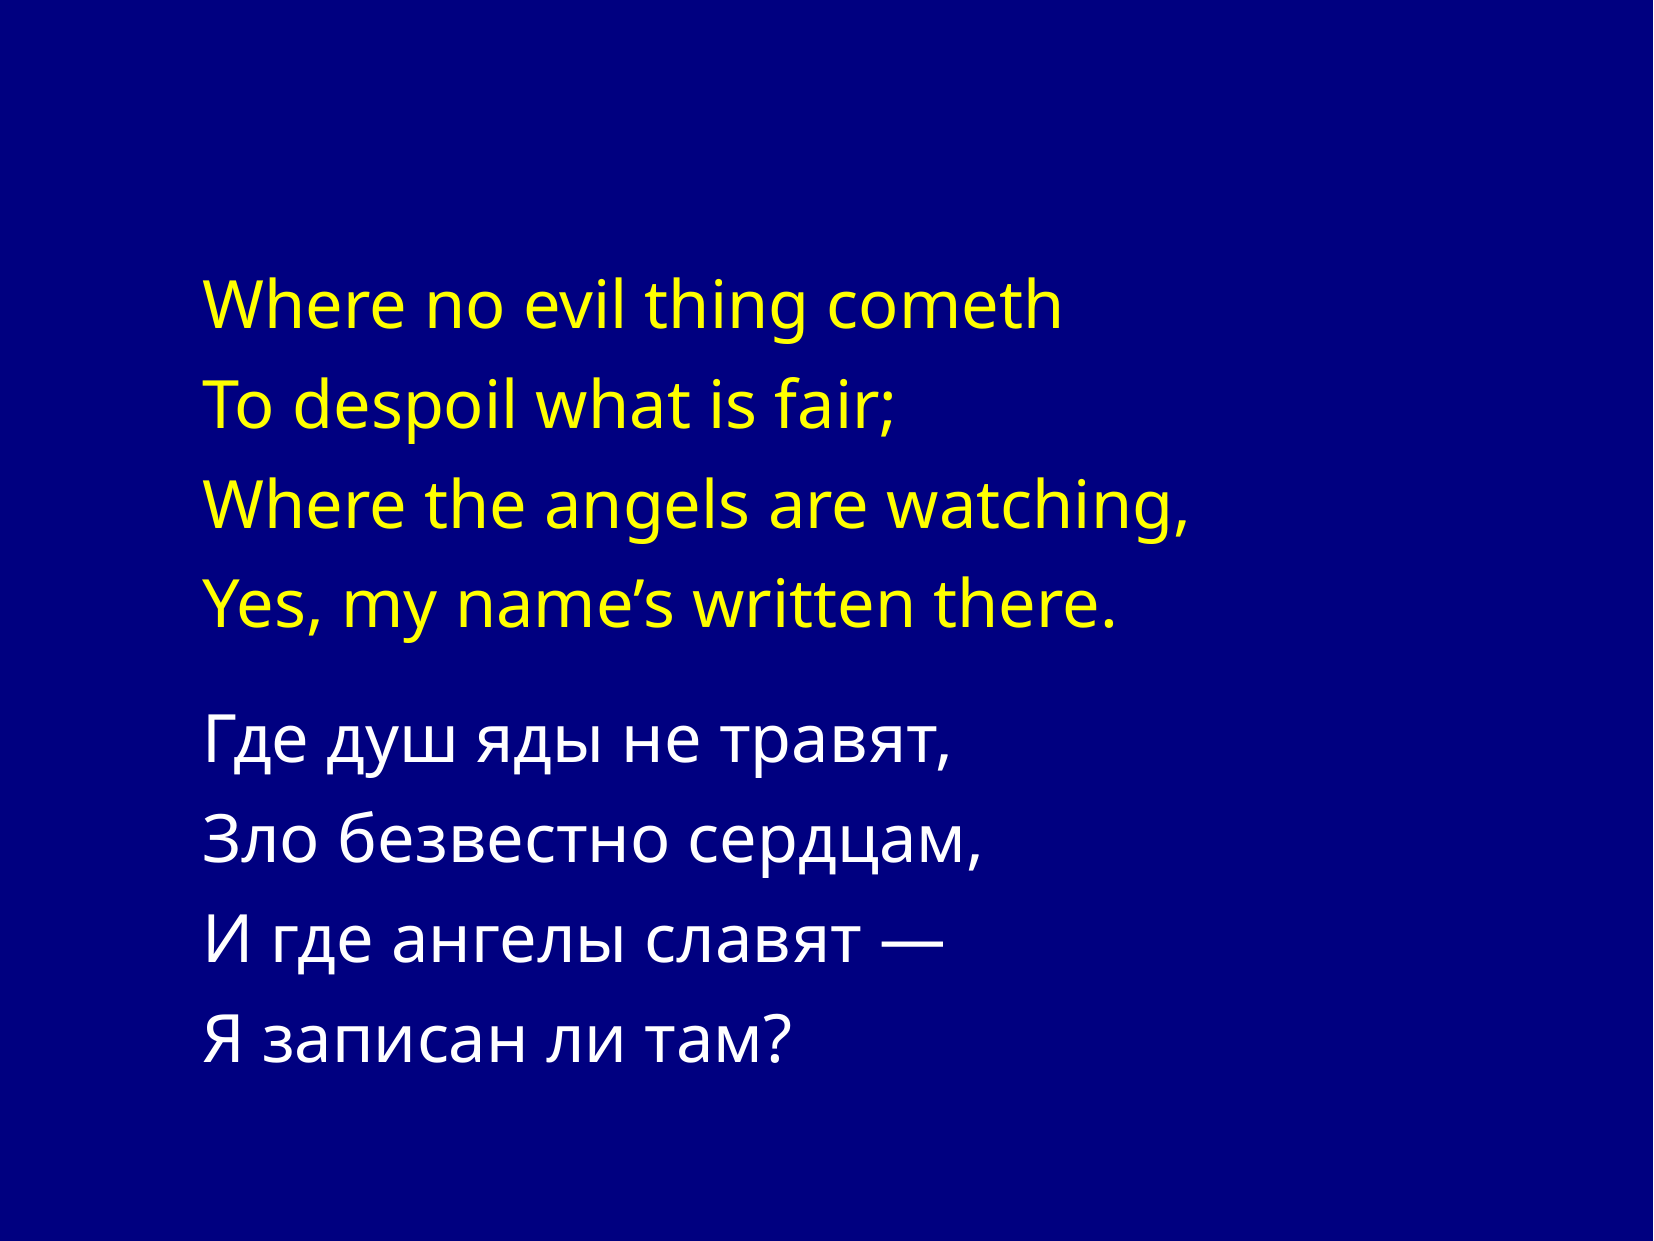

Where no evil thing cometh
	To despoil what is fair;
	Where the angels are watching,
	Yes, my name’s written there.
	Где душ яды не травят,
	Зло безвестно сердцам,
	И где ангелы славят —
	Я записан ли там?